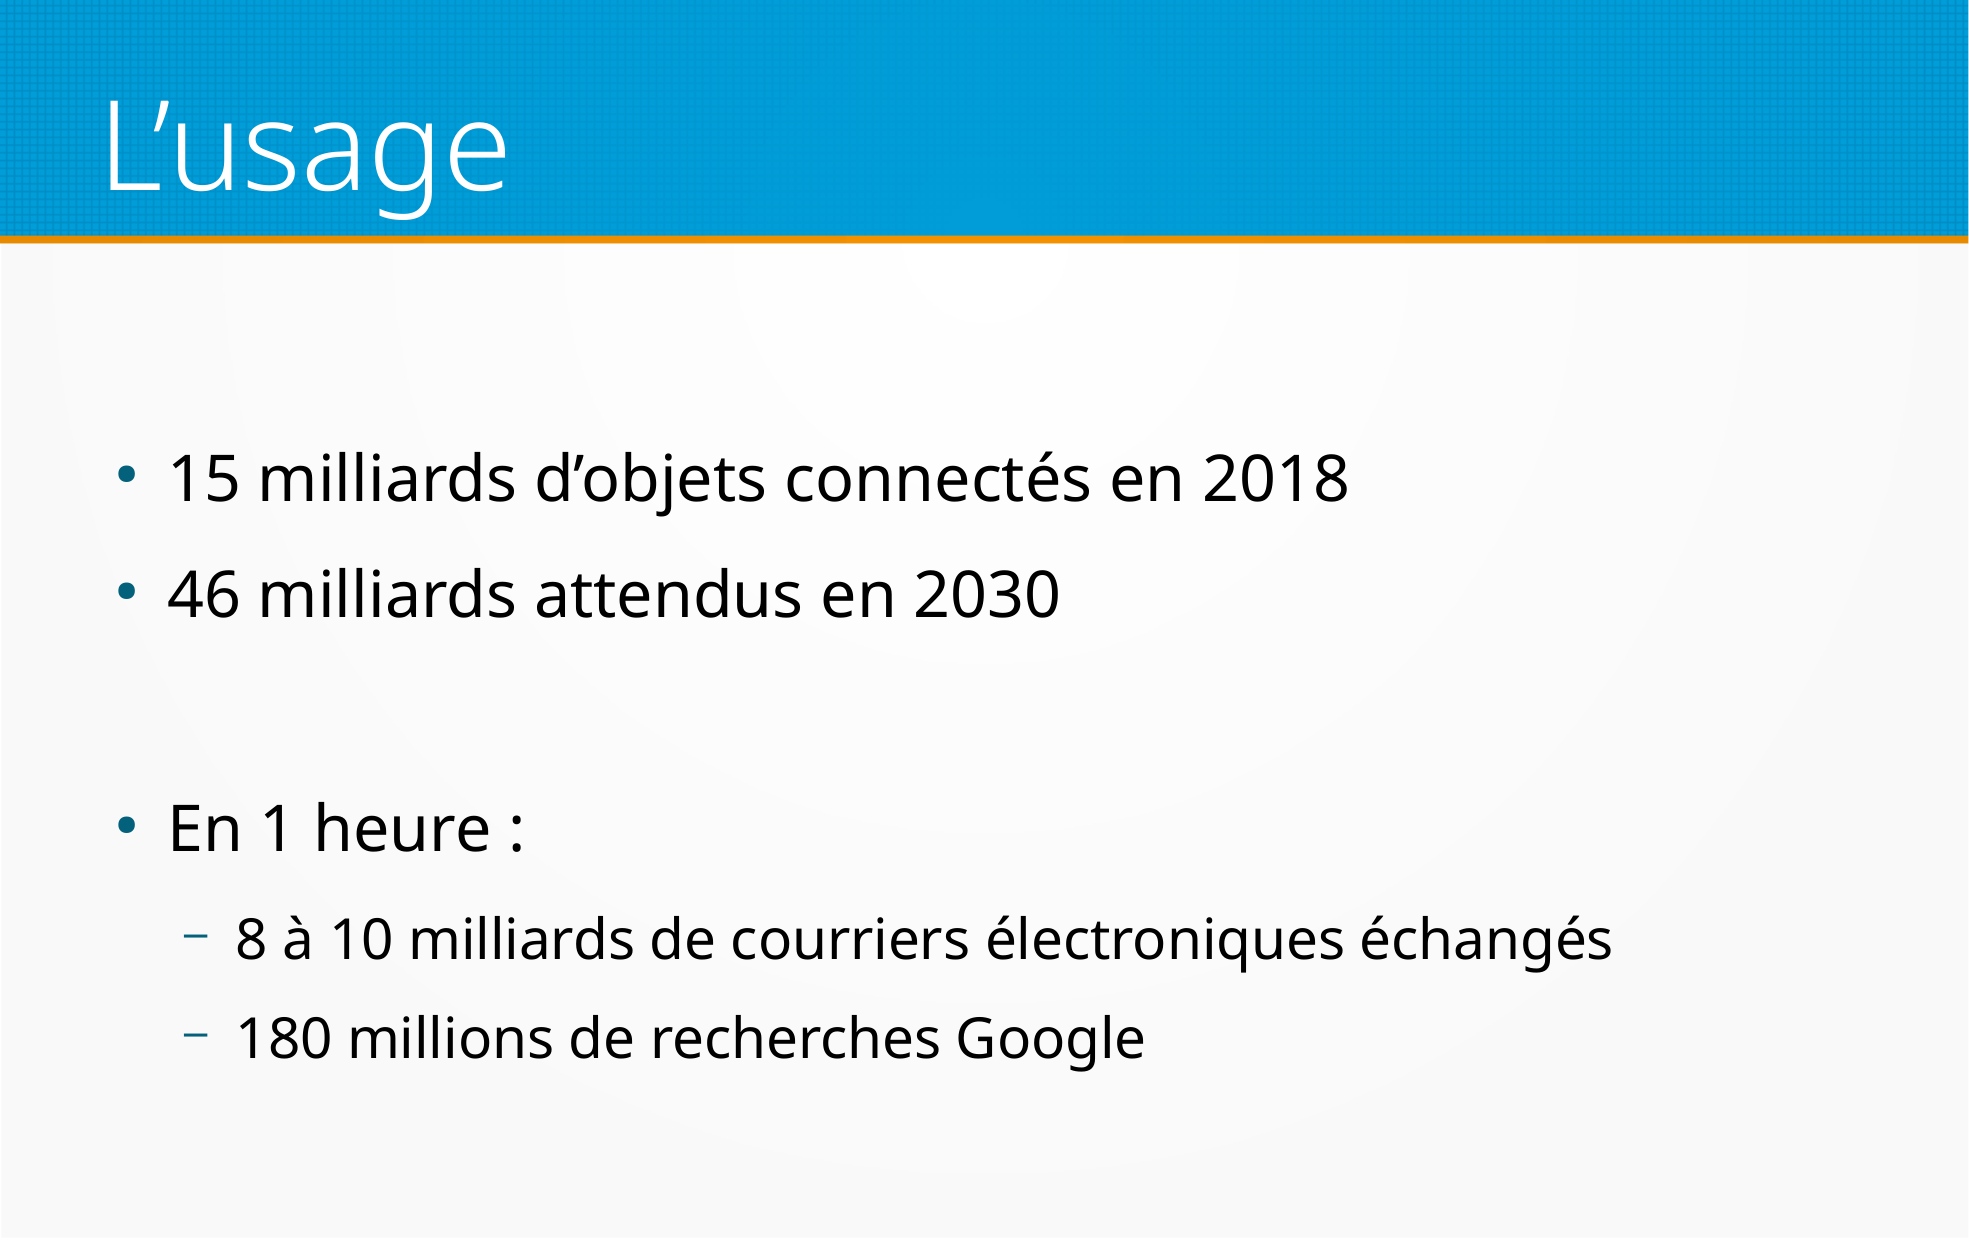

# L’usage
15 milliards d’objets connectés en 2018
46 milliards attendus en 2030
En 1 heure :
8 à 10 milliards de courriers électroniques échangés
180 millions de recherches Google